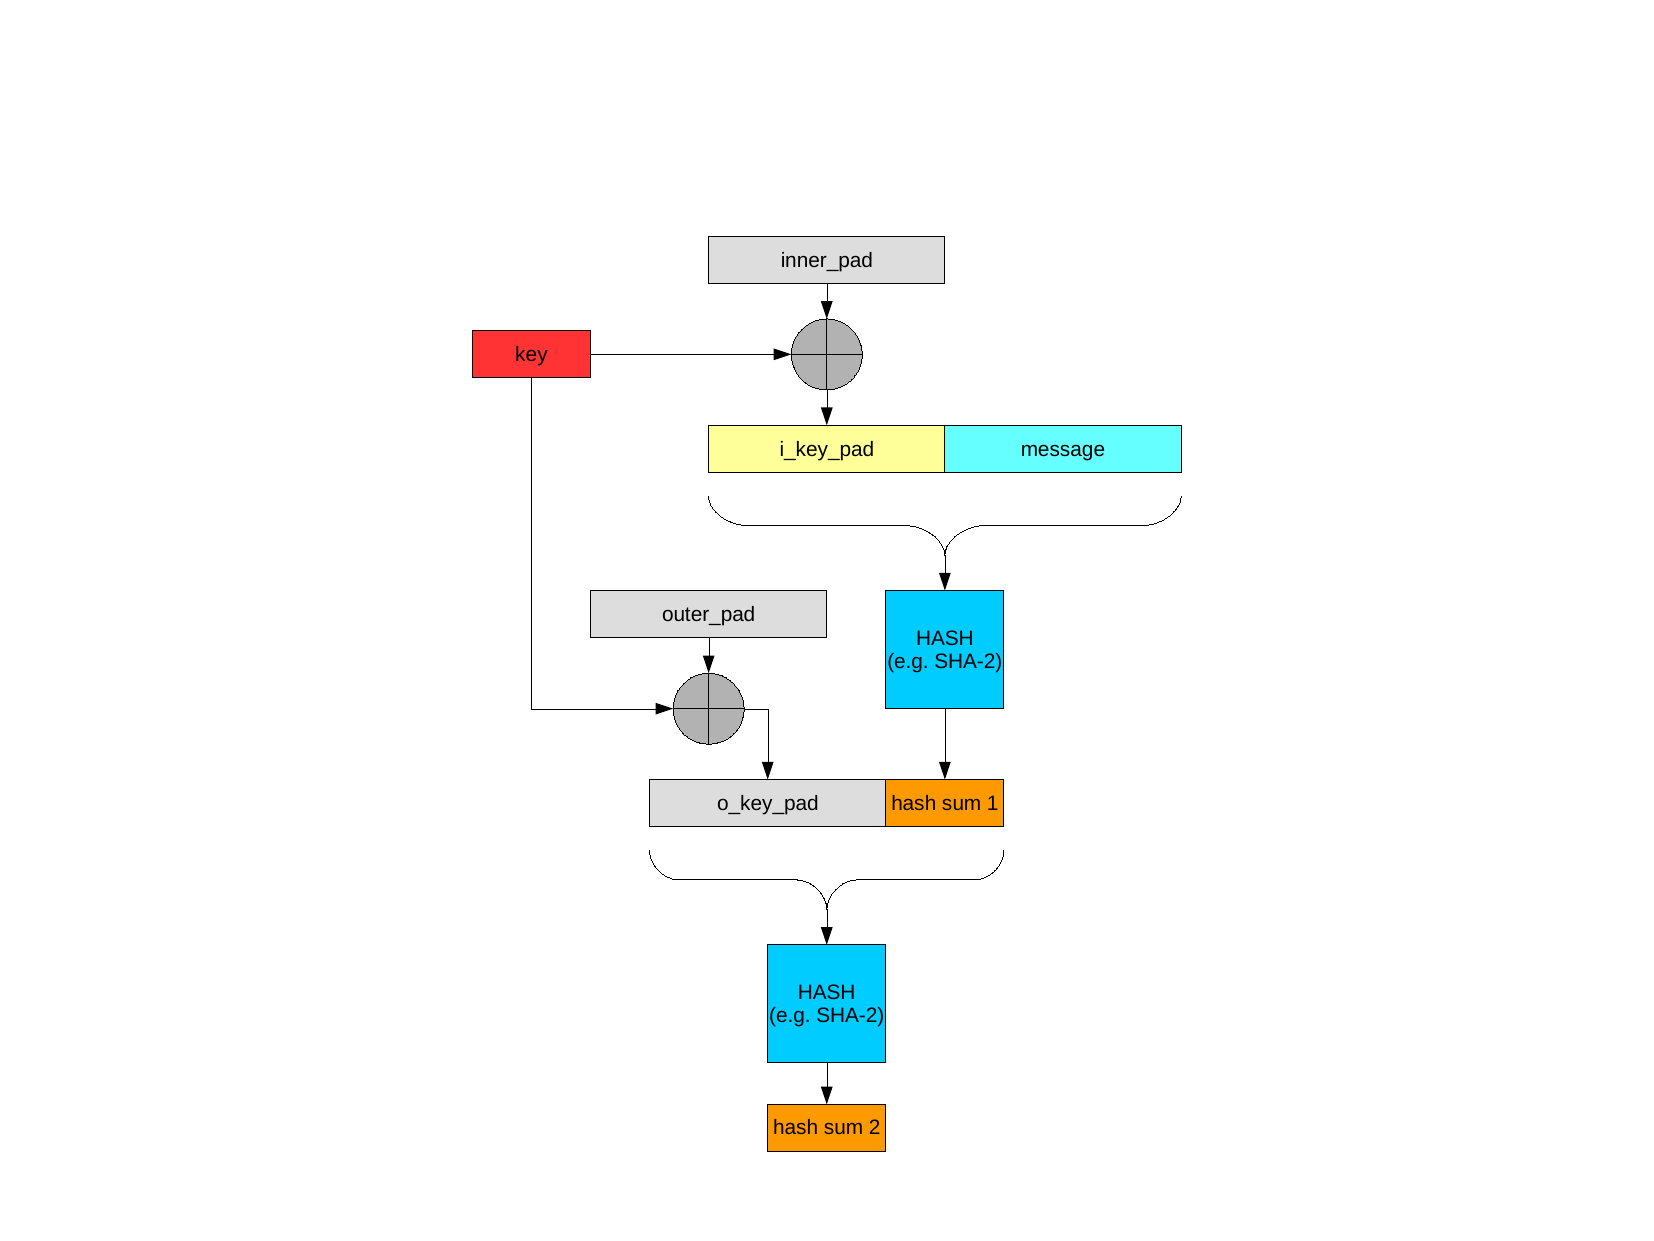

inner_pad
key
i_key_pad
message
outer_pad
HASH
(e.g. SHA-2)
o_key_pad
hash sum 1
HASH
(e.g. SHA-2)
hash sum 2